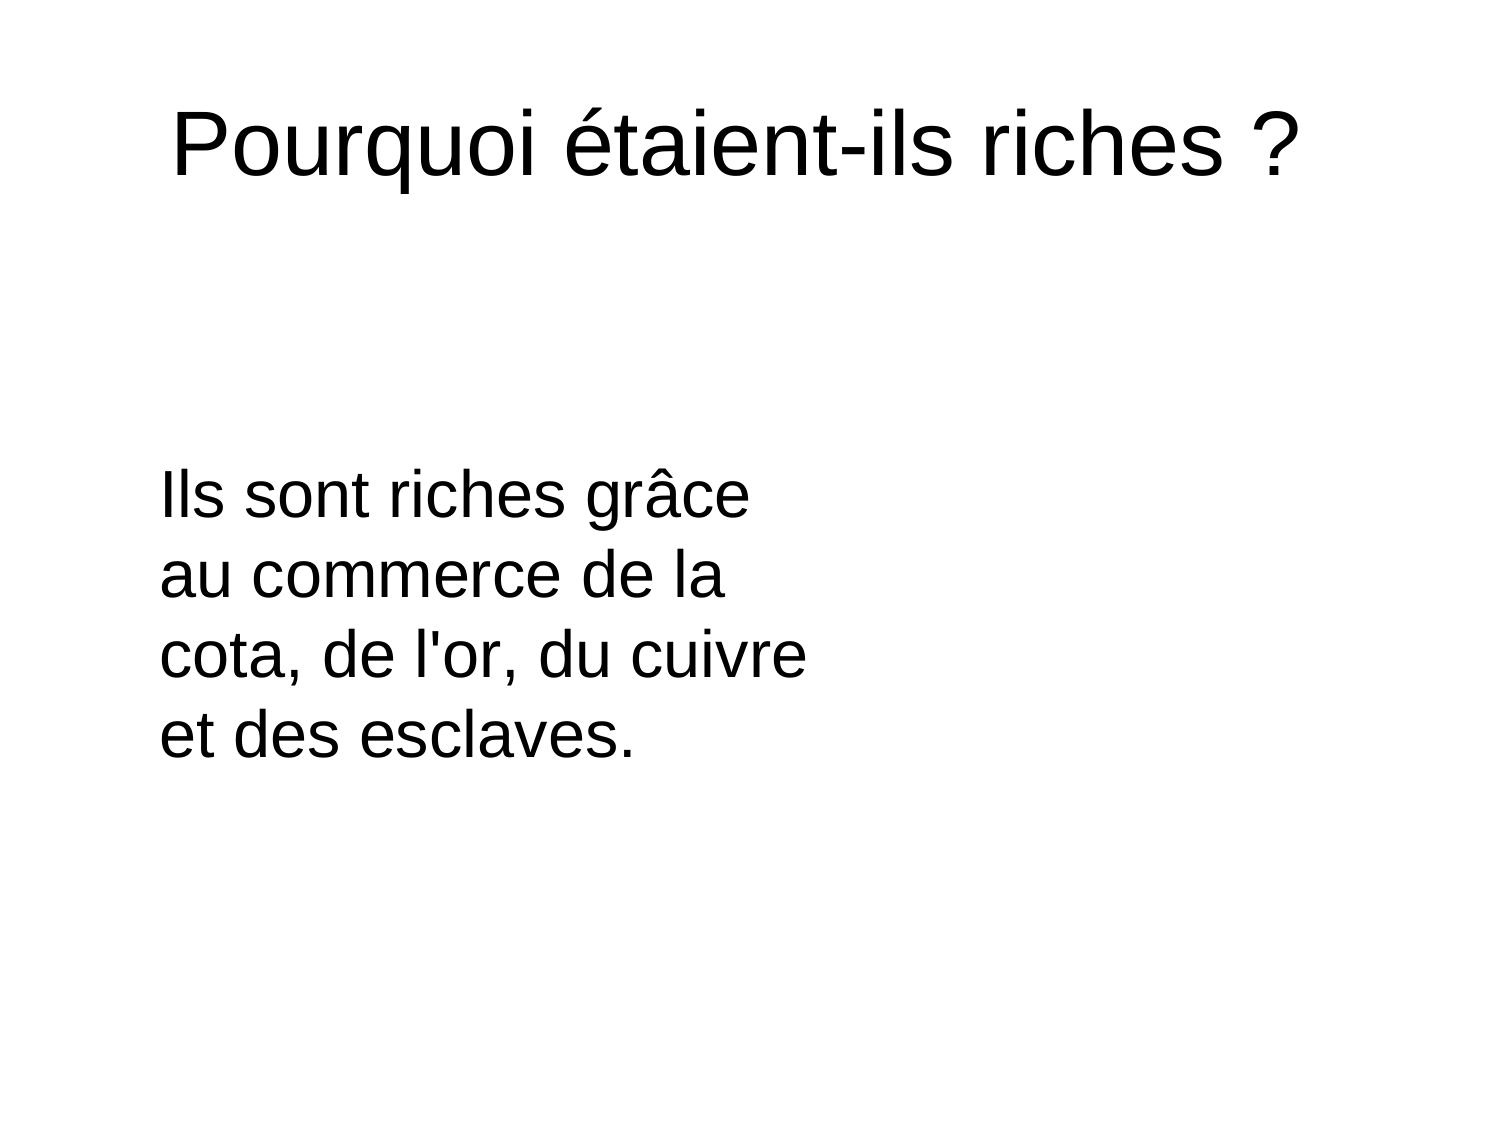

# Pourquoi étaient-ils riches ?
Ils sont riches grâce au commerce de la cota, de l'or, du cuivre et des esclaves.